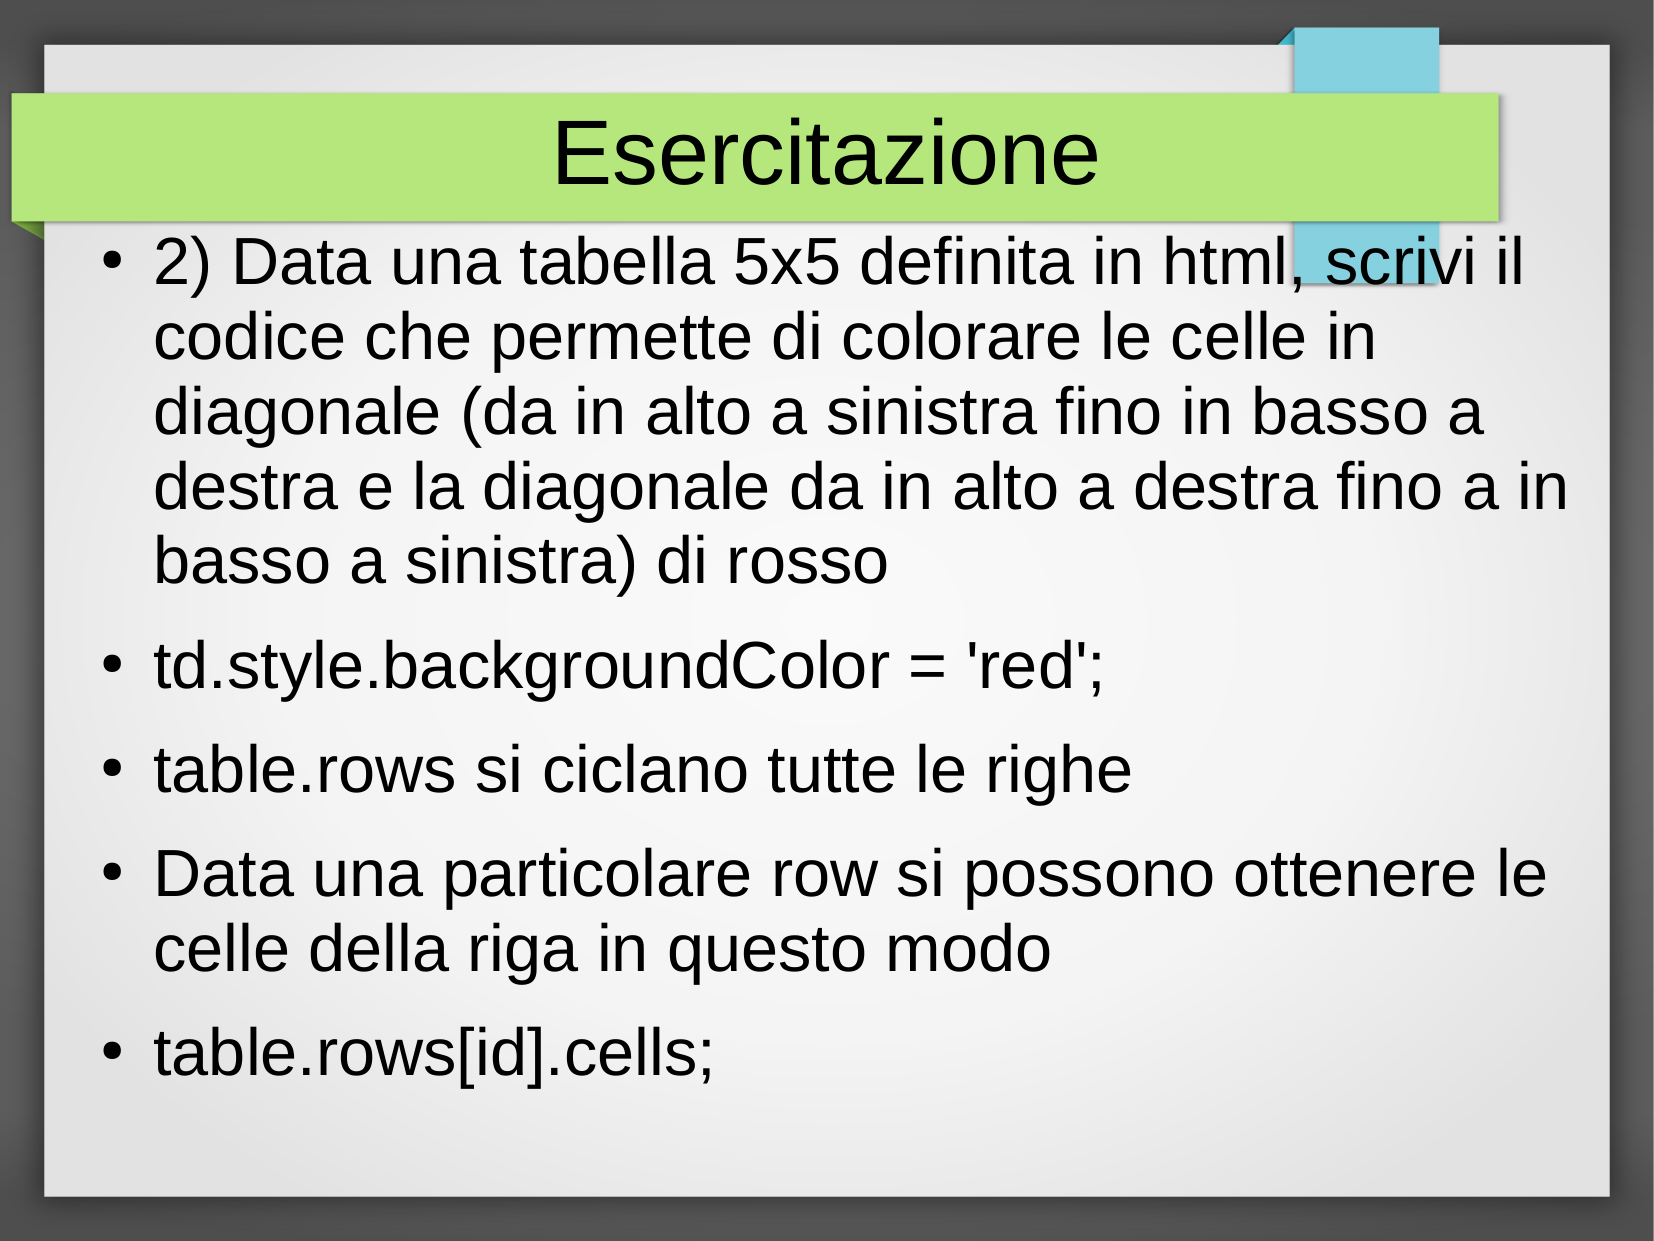

# Esercitazione
2) Data una tabella 5x5 definita in html, scrivi il codice che permette di colorare le celle in diagonale (da in alto a sinistra fino in basso a destra e la diagonale da in alto a destra fino a in basso a sinistra) di rosso
td.style.backgroundColor = 'red';
table.rows si ciclano tutte le righe
Data una particolare row si possono ottenere le celle della riga in questo modo
table.rows[id].cells;